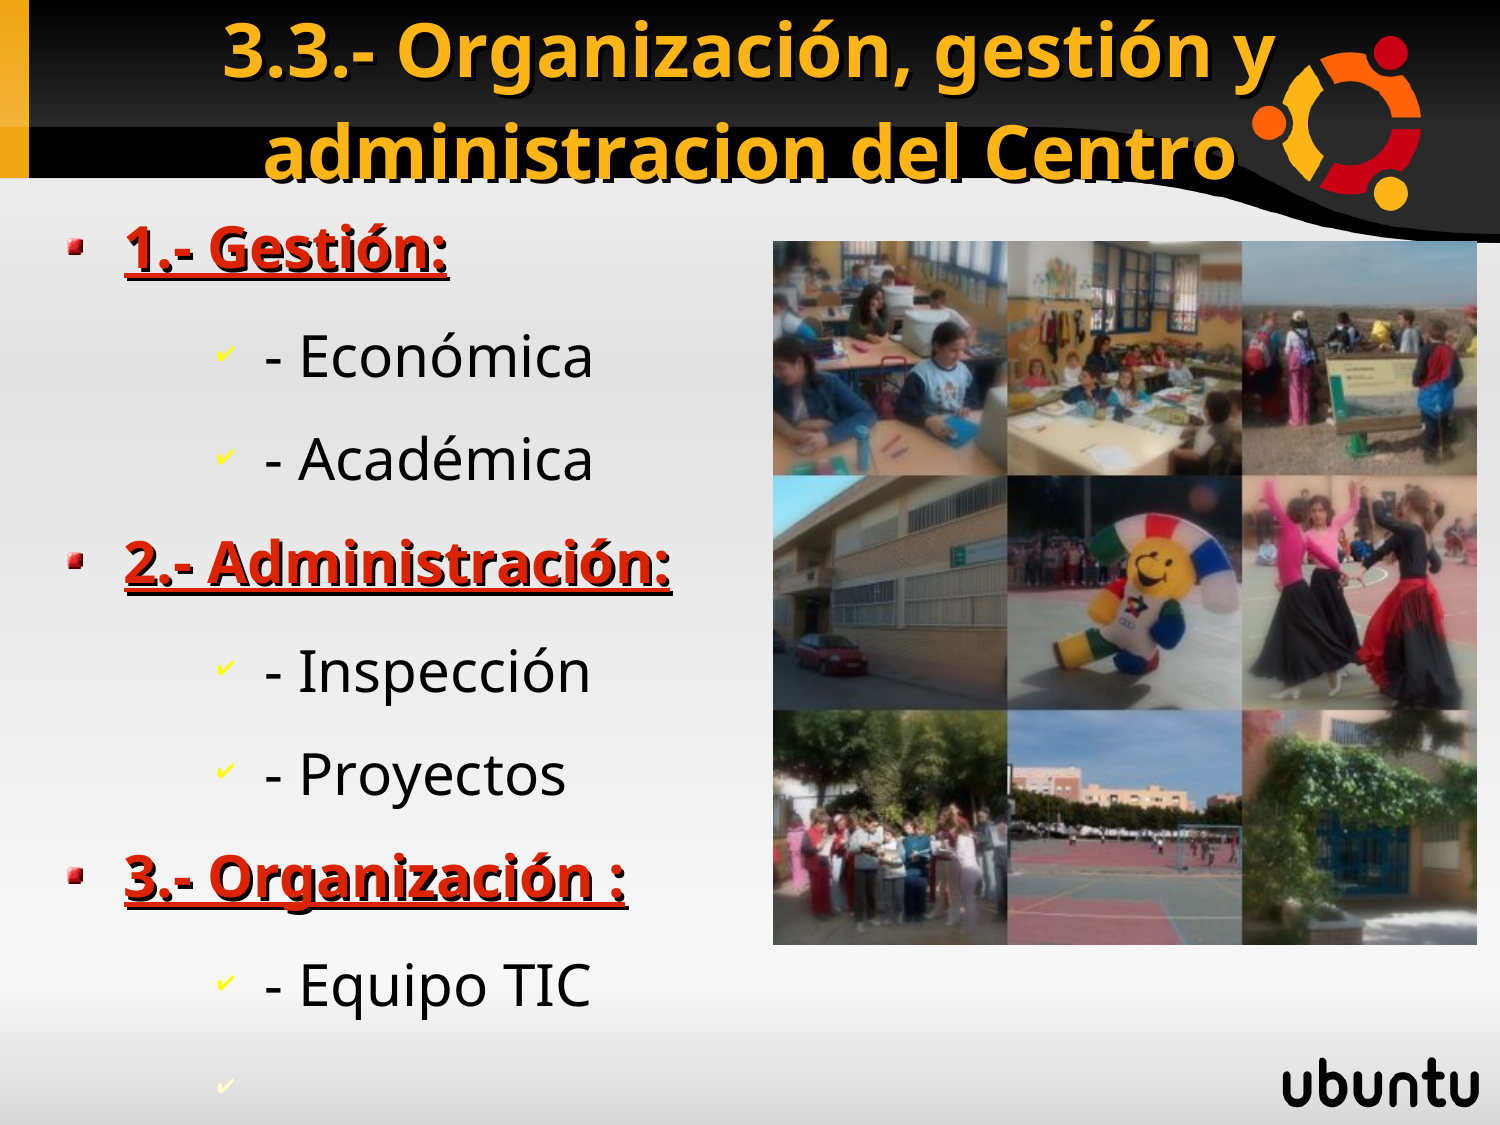

# 3.3.- Organización, gestión y administracion del Centro
1.- Gestión:
- Económica
- Académica
2.- Administración:
- Inspección
- Proyectos
3.- Organización :
- Equipo TIC